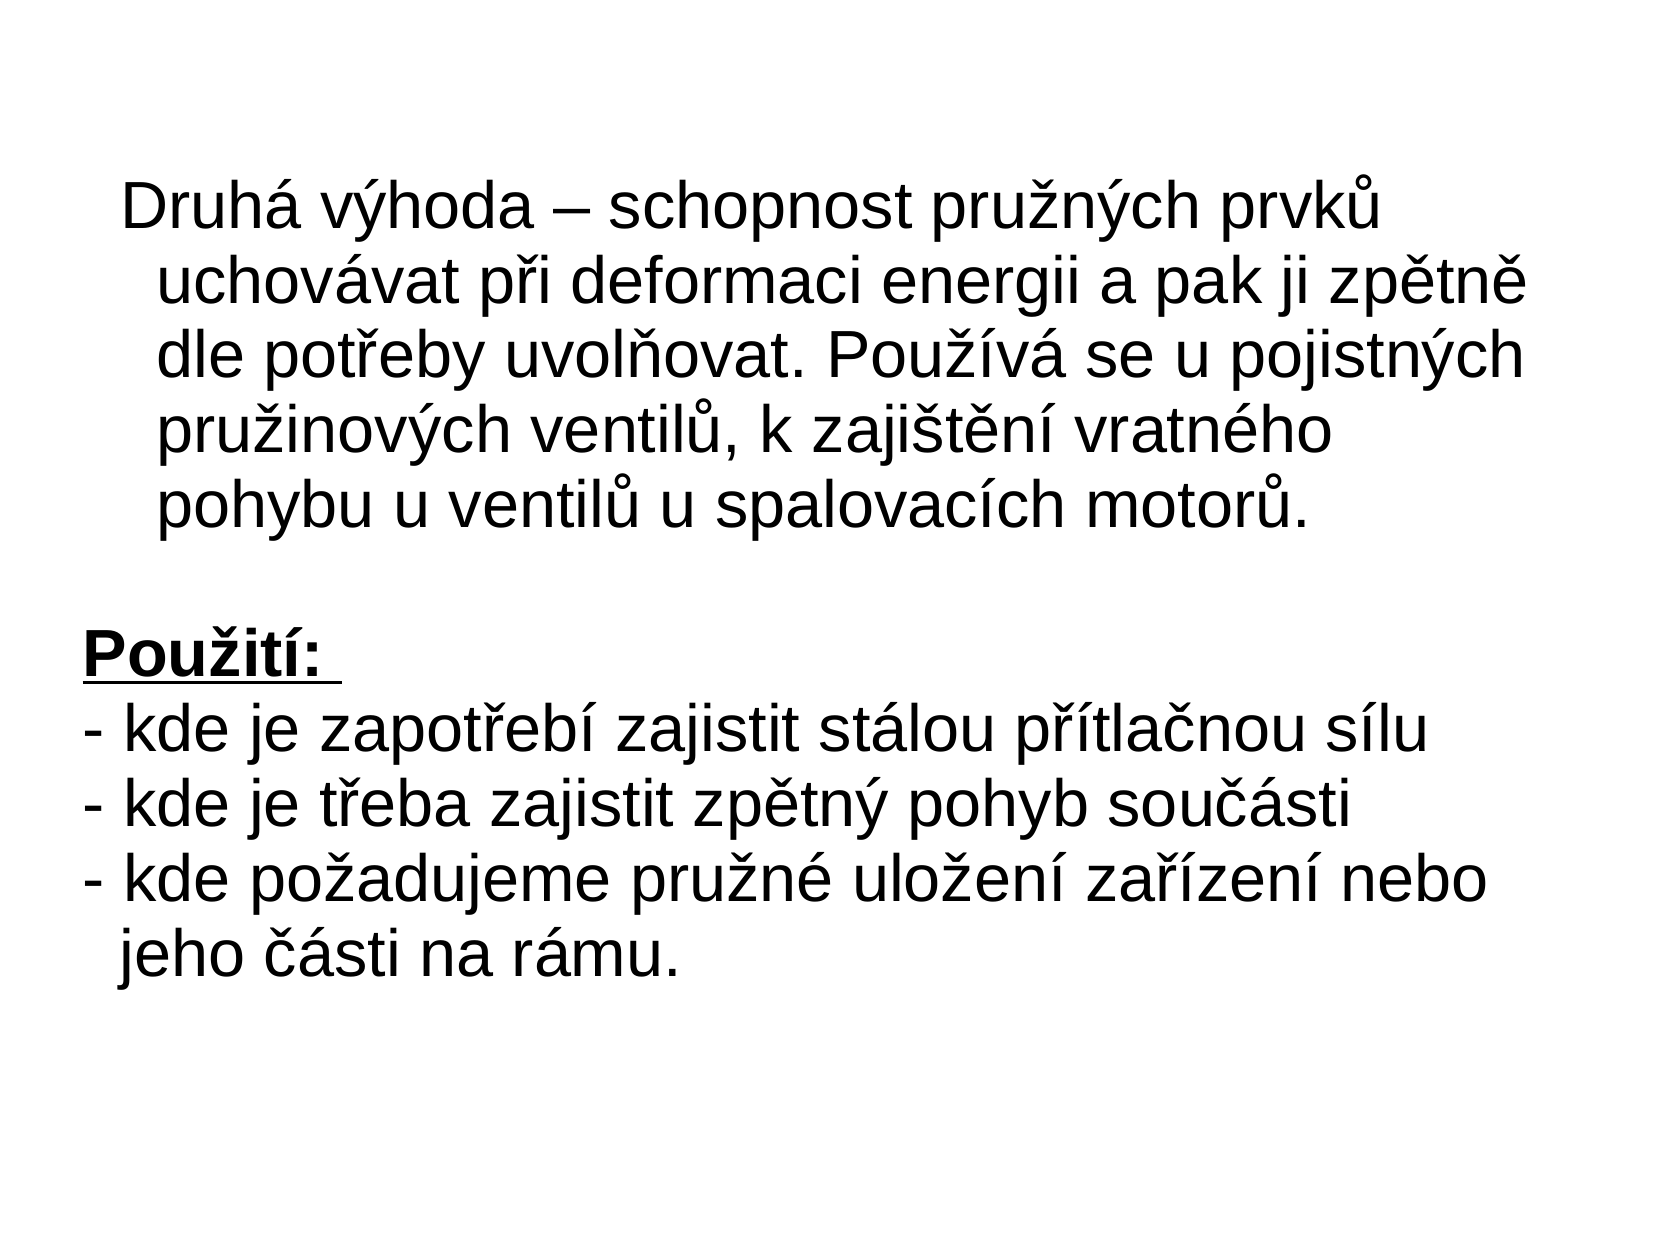

# Druhá výhoda – schopnost pružných prvků uchovávat při deformaci energii a pak ji zpětně dle potřeby uvolňovat. Používá se u pojistných pružinových ventilů, k zajištění vratného pohybu u ventilů u spalovacích motorů.
Použití:
- kde je zapotřebí zajistit stálou přítlačnou sílu
- kde je třeba zajistit zpětný pohyb součásti
- kde požadujeme pružné uložení zařízení nebo
 jeho části na rámu.